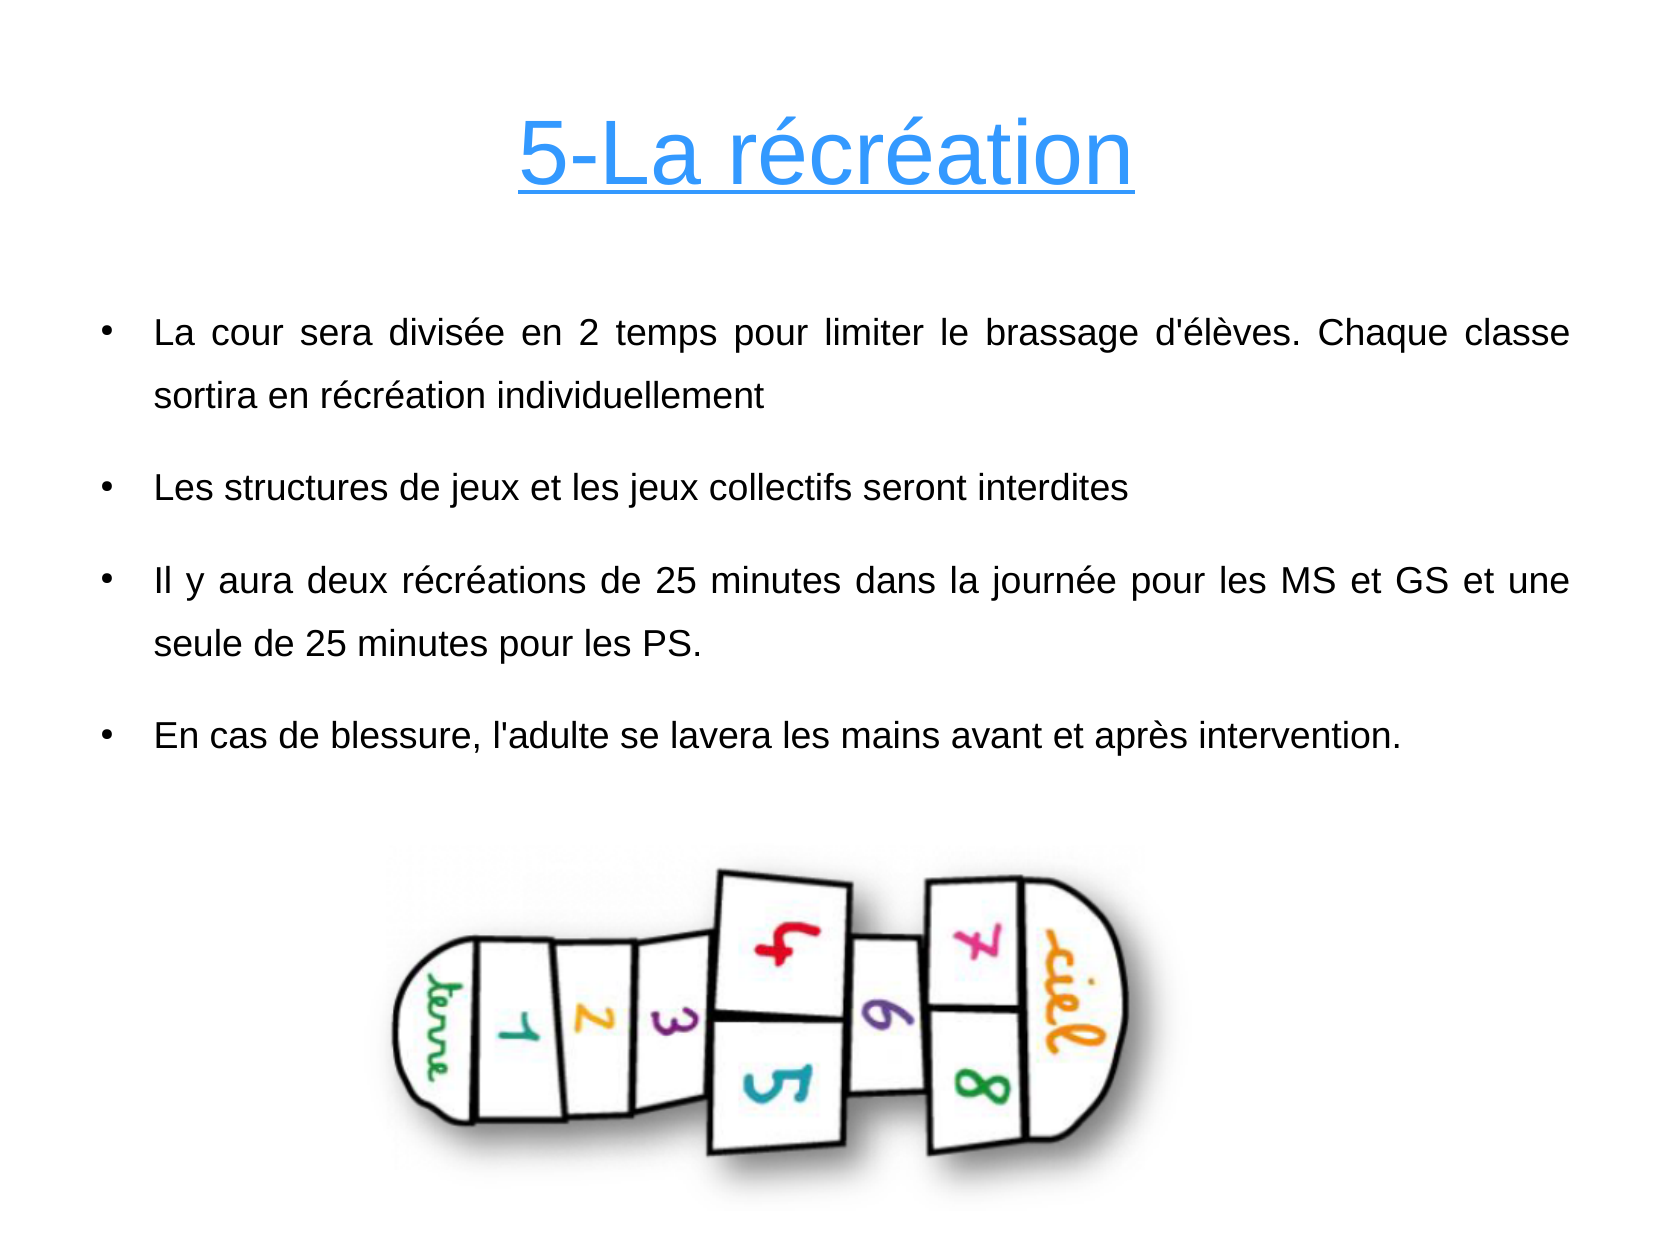

# 5-La récréation
La cour sera divisée en 2 temps pour limiter le brassage d'élèves. Chaque classe sortira en récréation individuellement
Les structures de jeux et les jeux collectifs seront interdites
Il y aura deux récréations de 25 minutes dans la journée pour les MS et GS et une seule de 25 minutes pour les PS.
En cas de blessure, l'adulte se lavera les mains avant et après intervention.